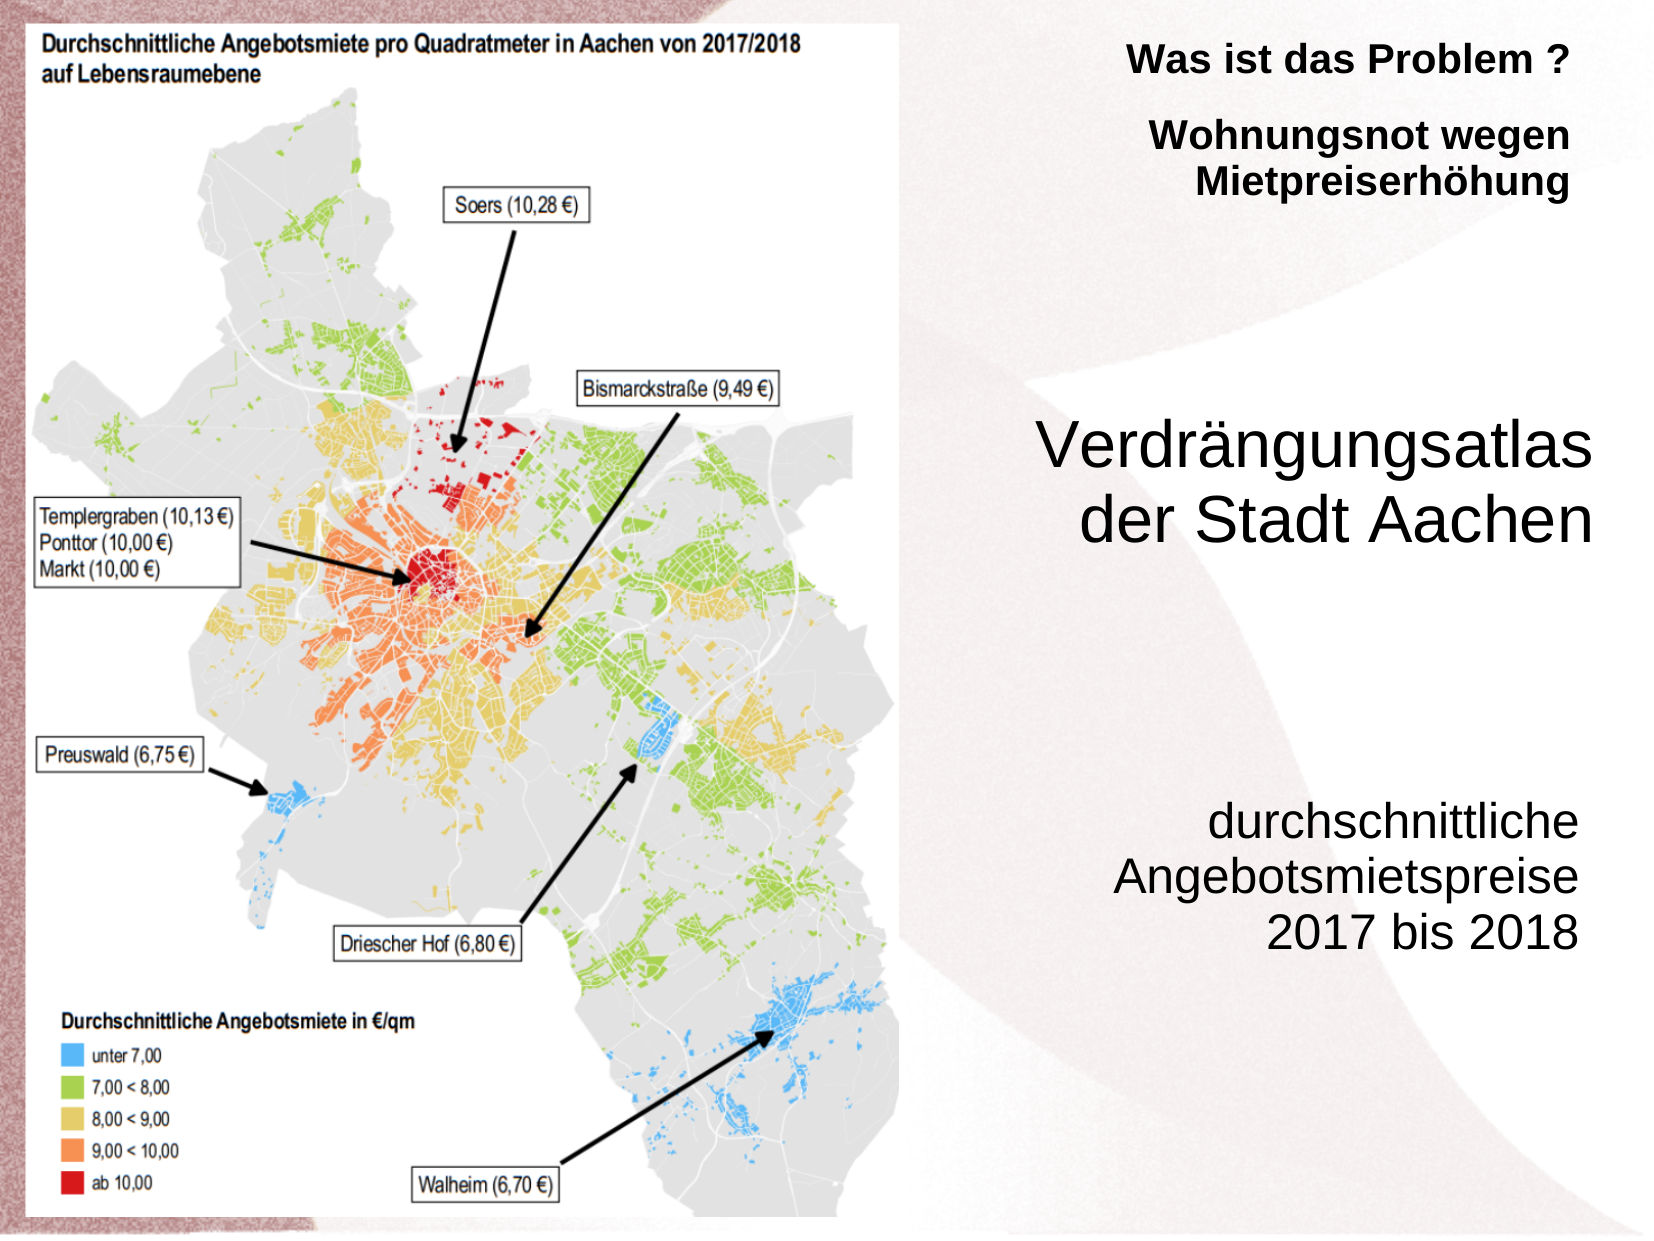

# Was ist das Problem ?
 Wohnungsnot wegen Mietpreiserhöhung
Verdrängungsatlas der Stadt Aachen
durchschnittliche Angebotsmietspreise
2017 bis 2018